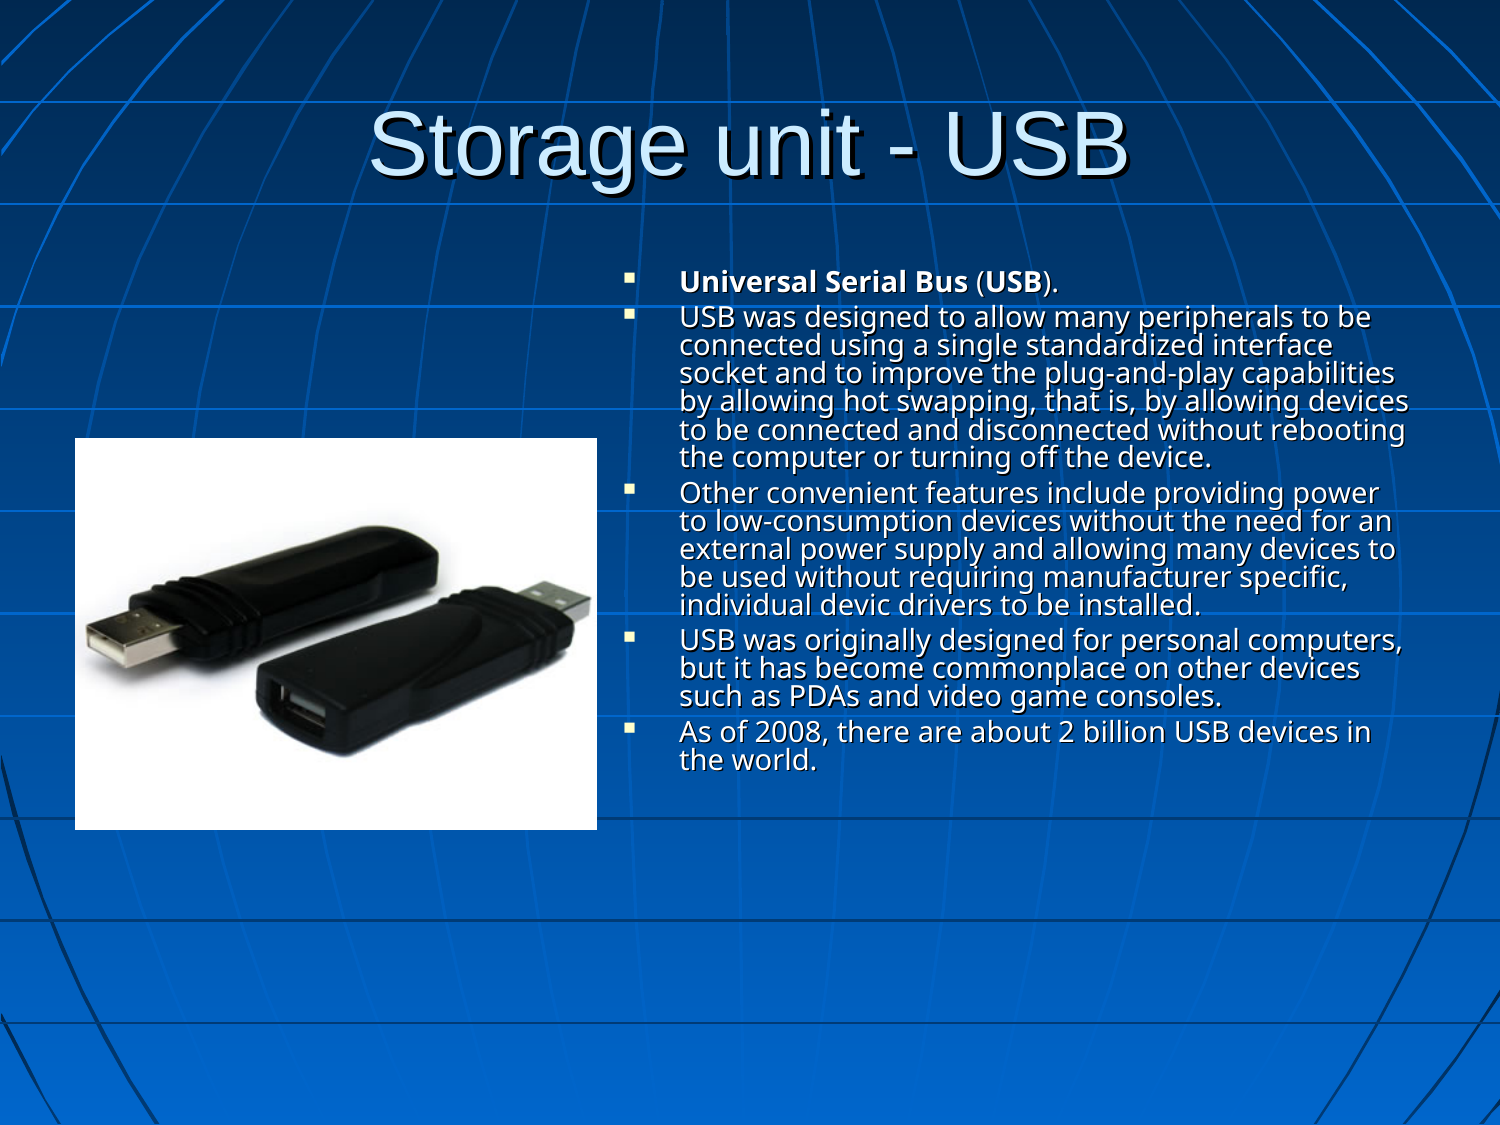

# Storage unit - USB
Universal Serial Bus (USB).
USB was designed to allow many peripherals to be connected using a single standardized interface socket and to improve the plug-and-play capabilities by allowing hot swapping, that is, by allowing devices to be connected and disconnected without rebooting the computer or turning off the device.
Other convenient features include providing power to low-consumption devices without the need for an external power supply and allowing many devices to be used without requiring manufacturer specific, individual devic drivers to be installed.
USB was originally designed for personal computers, but it has become commonplace on other devices such as PDAs and video game consoles.
As of 2008, there are about 2 billion USB devices in the world.